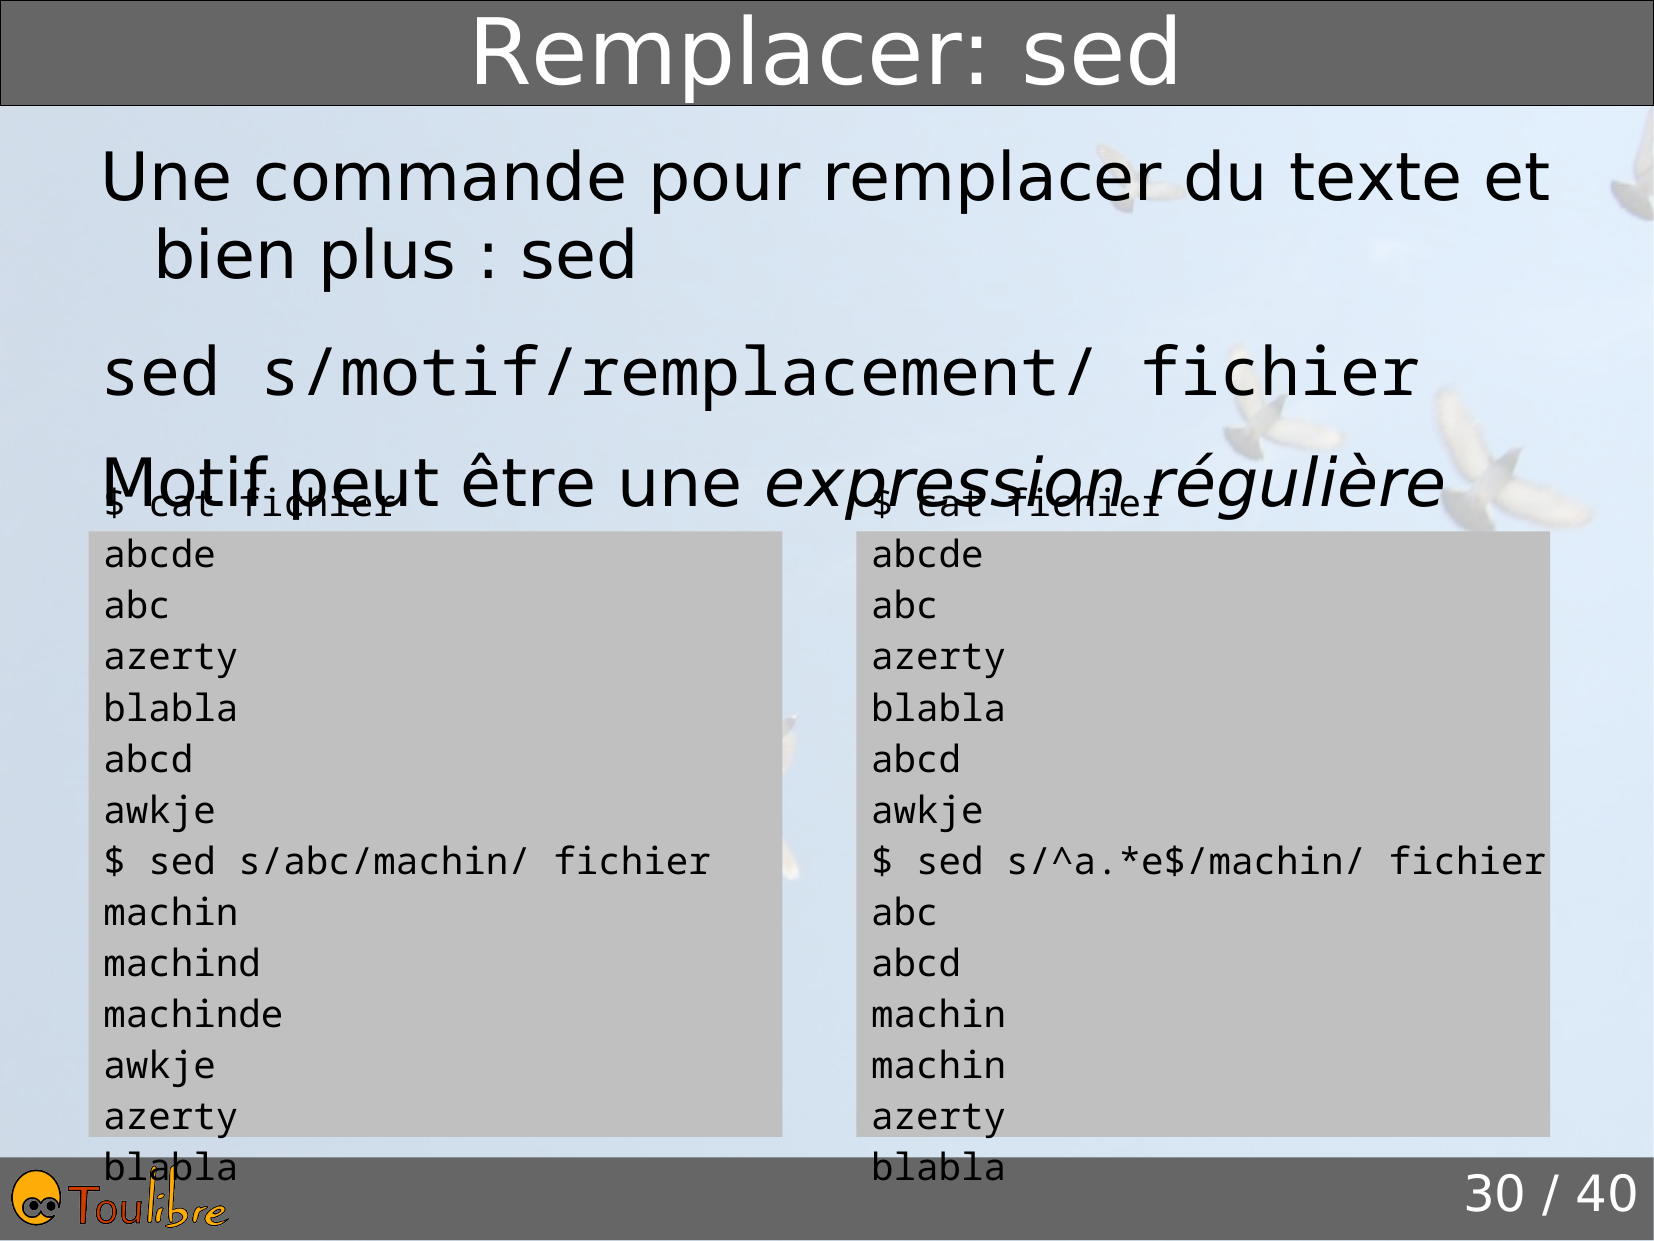

# Remplacer: sed
Une commande pour remplacer du texte et bien plus : sed
sed s/motif/remplacement/ fichier
Motif peut être une expression régulière
$ cat fichier
abcde
abc
azerty
blabla
abcd
awkje
$ sed s/abc/machin/ fichier
machin
machind
machinde
awkje
azerty
blabla
$ cat fichier
abcde
abc
azerty
blabla
abcd
awkje
$ sed s/^a.*e$/machin/ fichier
abc
abcd
machin
machin
azerty
blabla